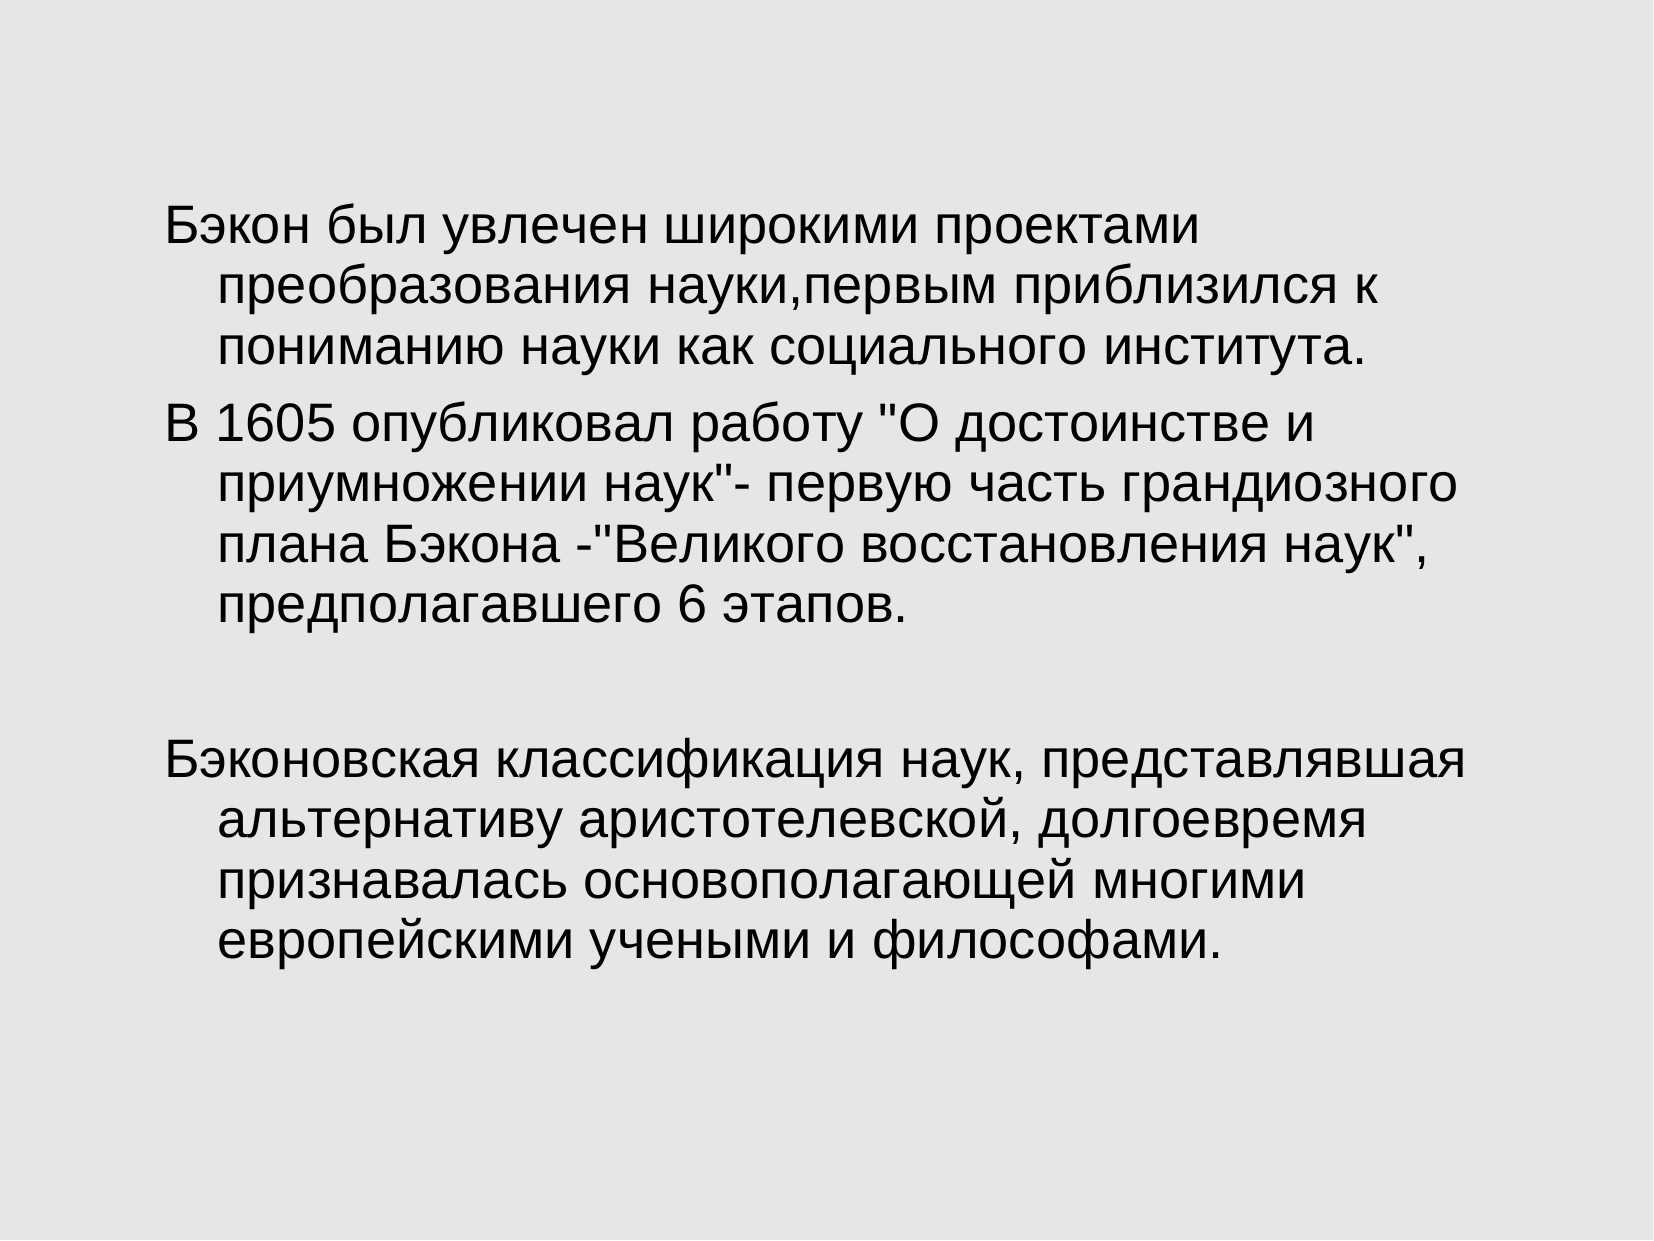

Бэкон был увлечен широкими проектами преобразования науки,первым приблизился к пониманию науки как социального института.
В 1605 опубликовал работу "О достоинстве и приумножении наук"- первую часть грандиозного плана Бэкона -"Великого восстановления наук", предполагавшего 6 этапов.
Бэконовская классификация наук, представлявшая альтернативу аристотелевской, долгоевремя признавалась основополагающей многими европейскими учеными и философами.